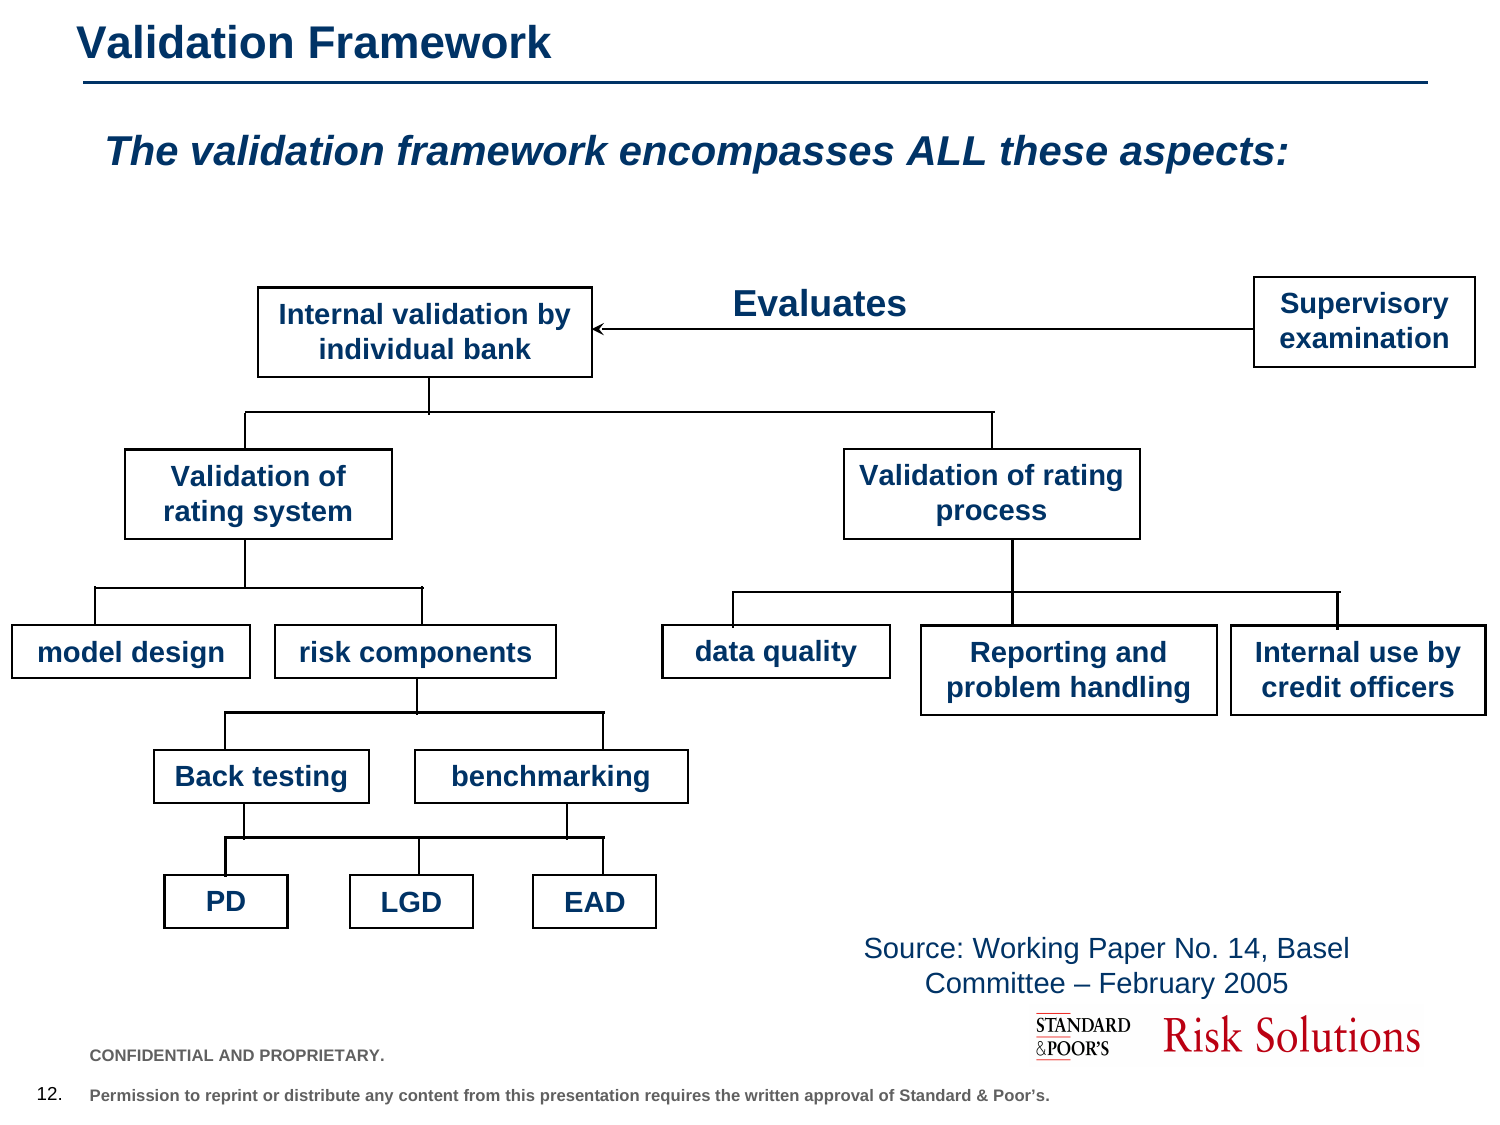

Validation Framework
Regulatory Reference
The validation framework encompasses ALL these aspects:
Evaluates
Supervisory examination
Internal validation by individual bank
Validation of rating process
Validation of rating system
data quality
model design
risk components
Reporting and problem handling
Internal use by credit officers
Back testing
benchmarking
PD
LGD
EAD
Source: Working Paper No. 14, Basel Committee – February 2005